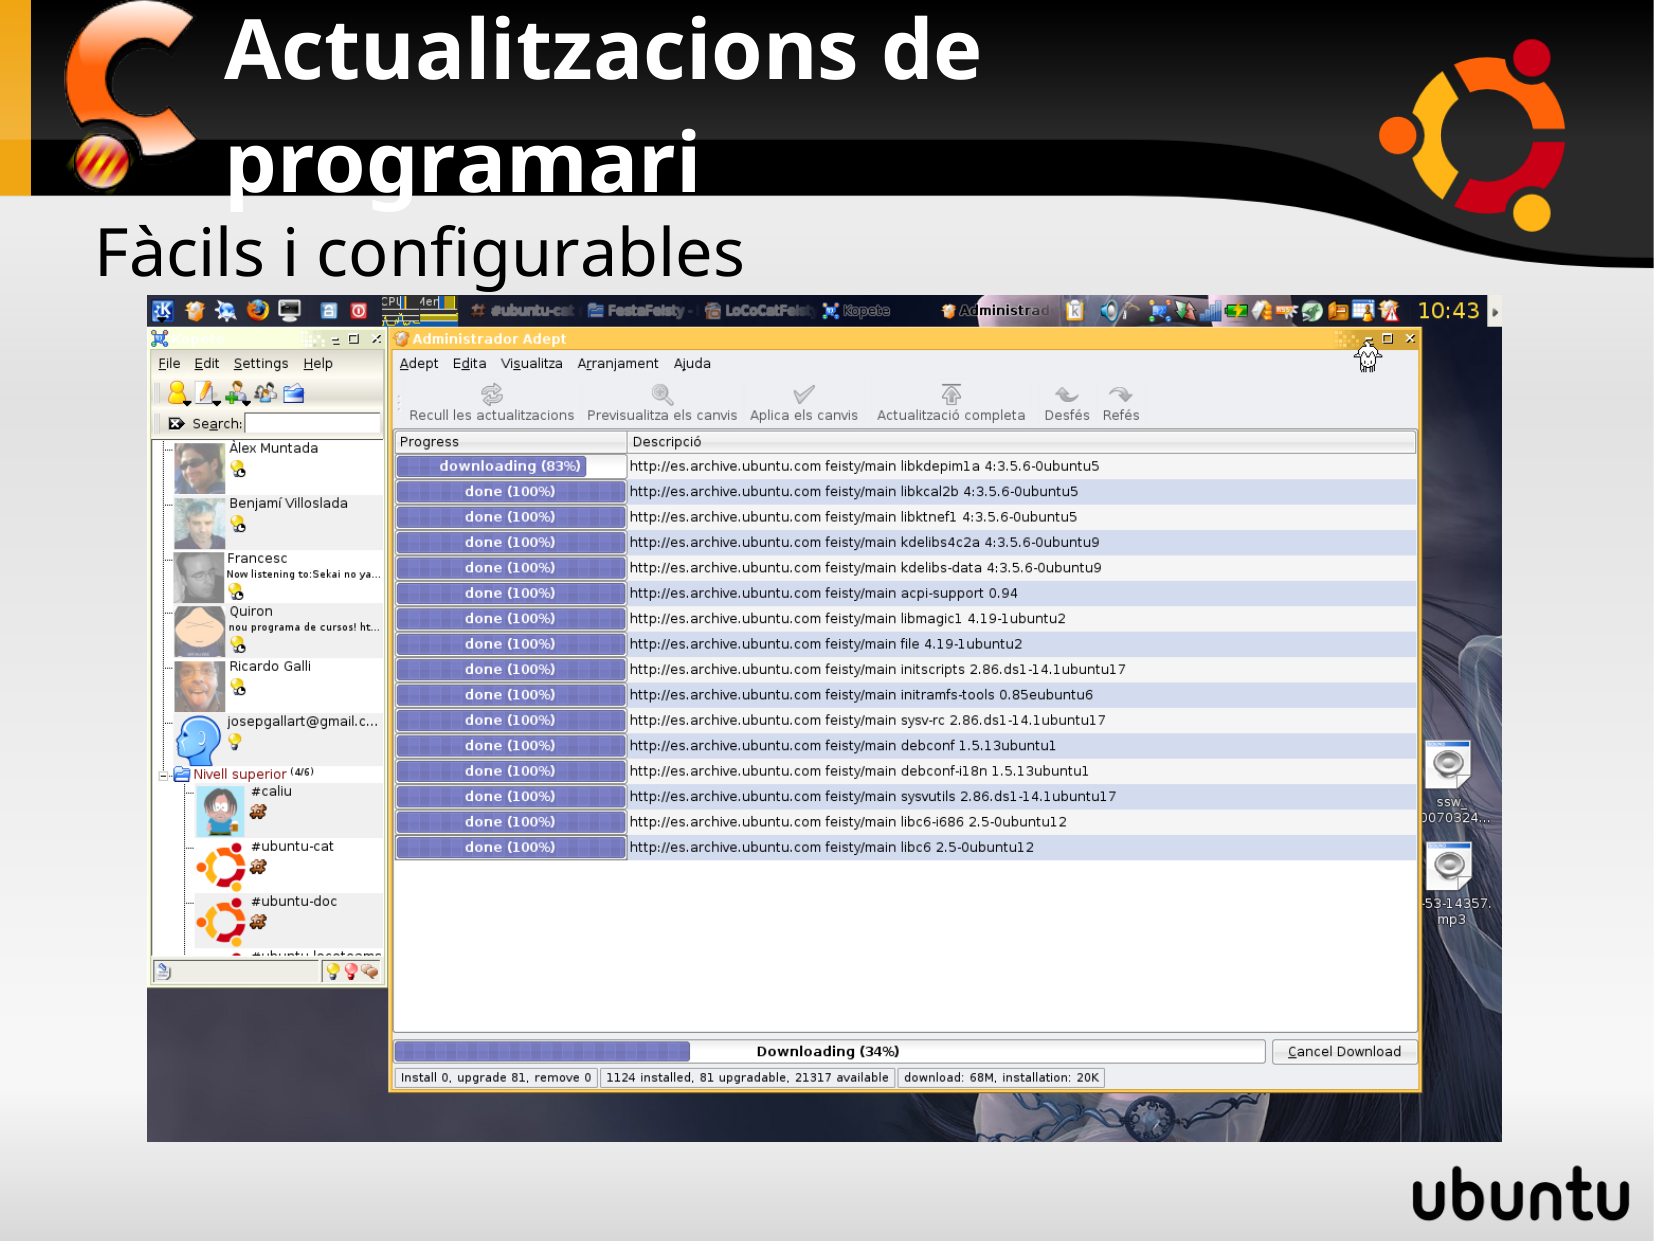

# Actualitzacions de programari
Fàcils i configurables